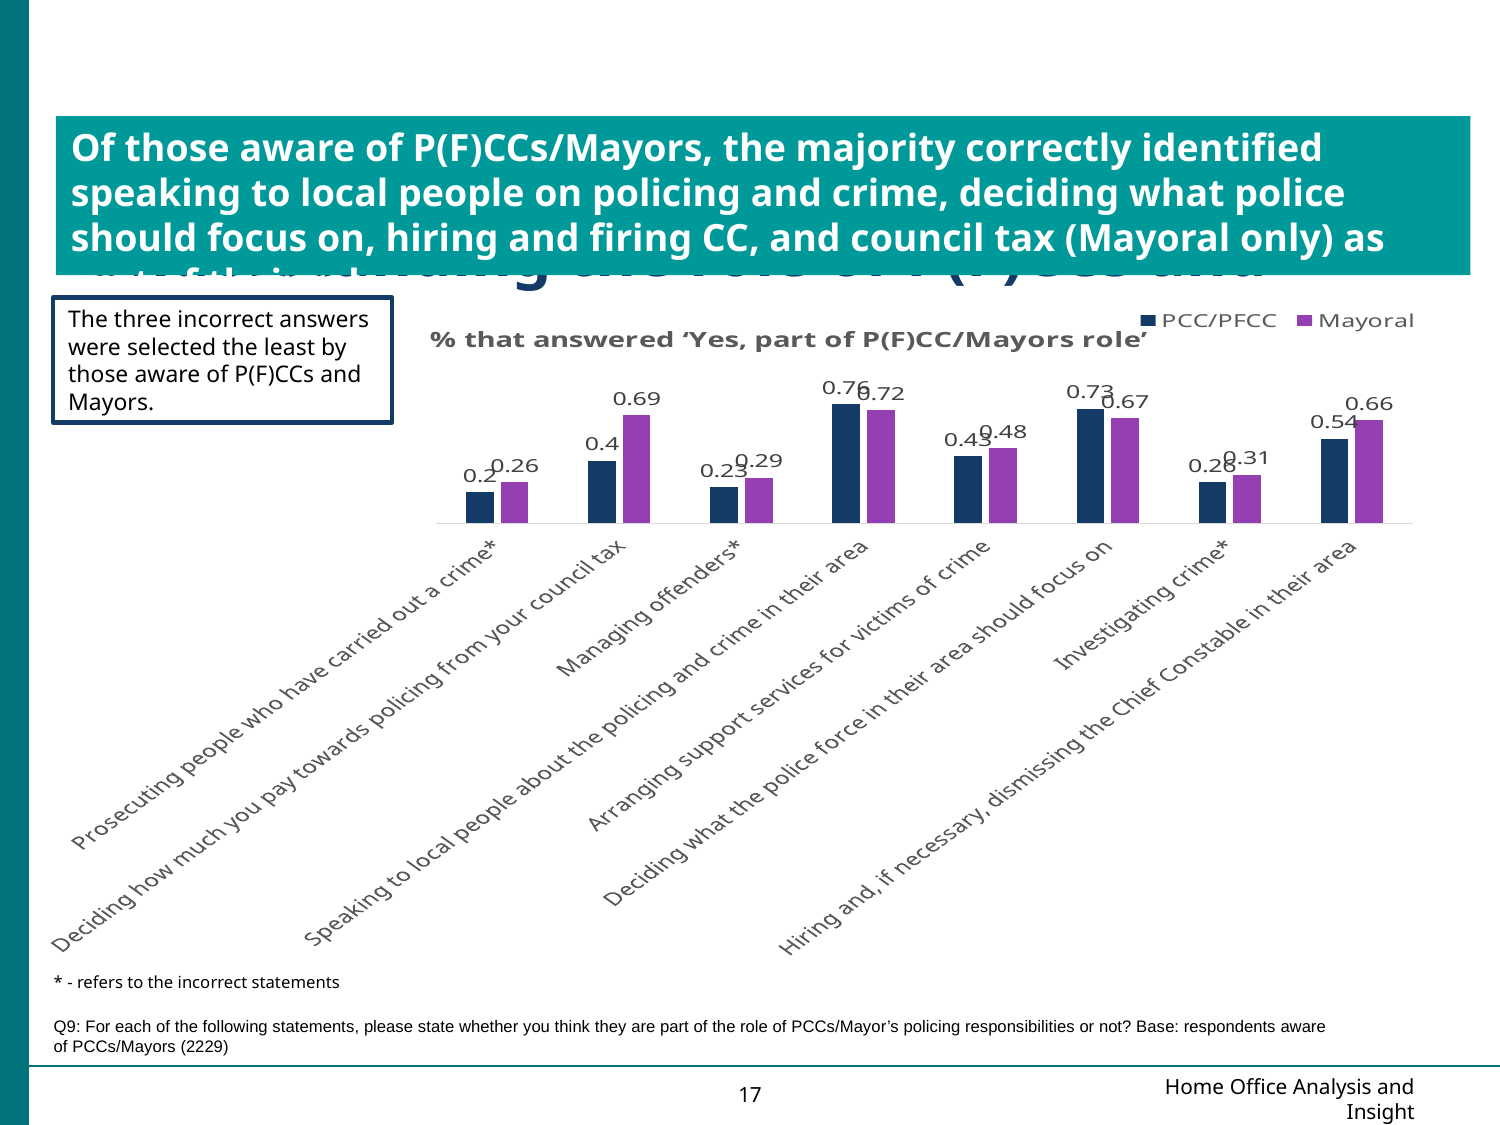

Of those aware of P(F)CCs/Mayors, the majority correctly identified speaking to local people on policing and crime, deciding what police should focus on, hiring and firing CC, and council tax (Mayoral only) as part of their role.
# Understanding the role of P(F)CCs and Mayors
### Chart: % that answered ‘Yes, part of P(F)CC/Mayors role’
| Category | PCC/PFCC | Mayoral |
|---|---|---|
| Prosecuting people who have carried out a crime* | 0.2 | 0.26 |
| Deciding how much you pay towards policing from your council tax | 0.4 | 0.69 |
| Managing offenders* | 0.23 | 0.29 |
| Speaking to local people about the policing and crime in their area | 0.76 | 0.72 |
| Arranging support services for victims of crime | 0.43 | 0.48 |
| Deciding what the police force in their area should focus on | 0.73 | 0.67 |
| Investigating crime* | 0.26 | 0.31 |
| Hiring and, if necessary, dismissing the Chief Constable in their area | 0.54 | 0.66 |The three incorrect answers were selected the least by those aware of P(F)CCs and Mayors.
* - refers to the incorrect statements
Q9: For each of the following statements, please state whether you think they are part of the role of PCCs/Mayor’s policing responsibilities or not? Base: respondents aware of PCCs/Mayors (2229)
4